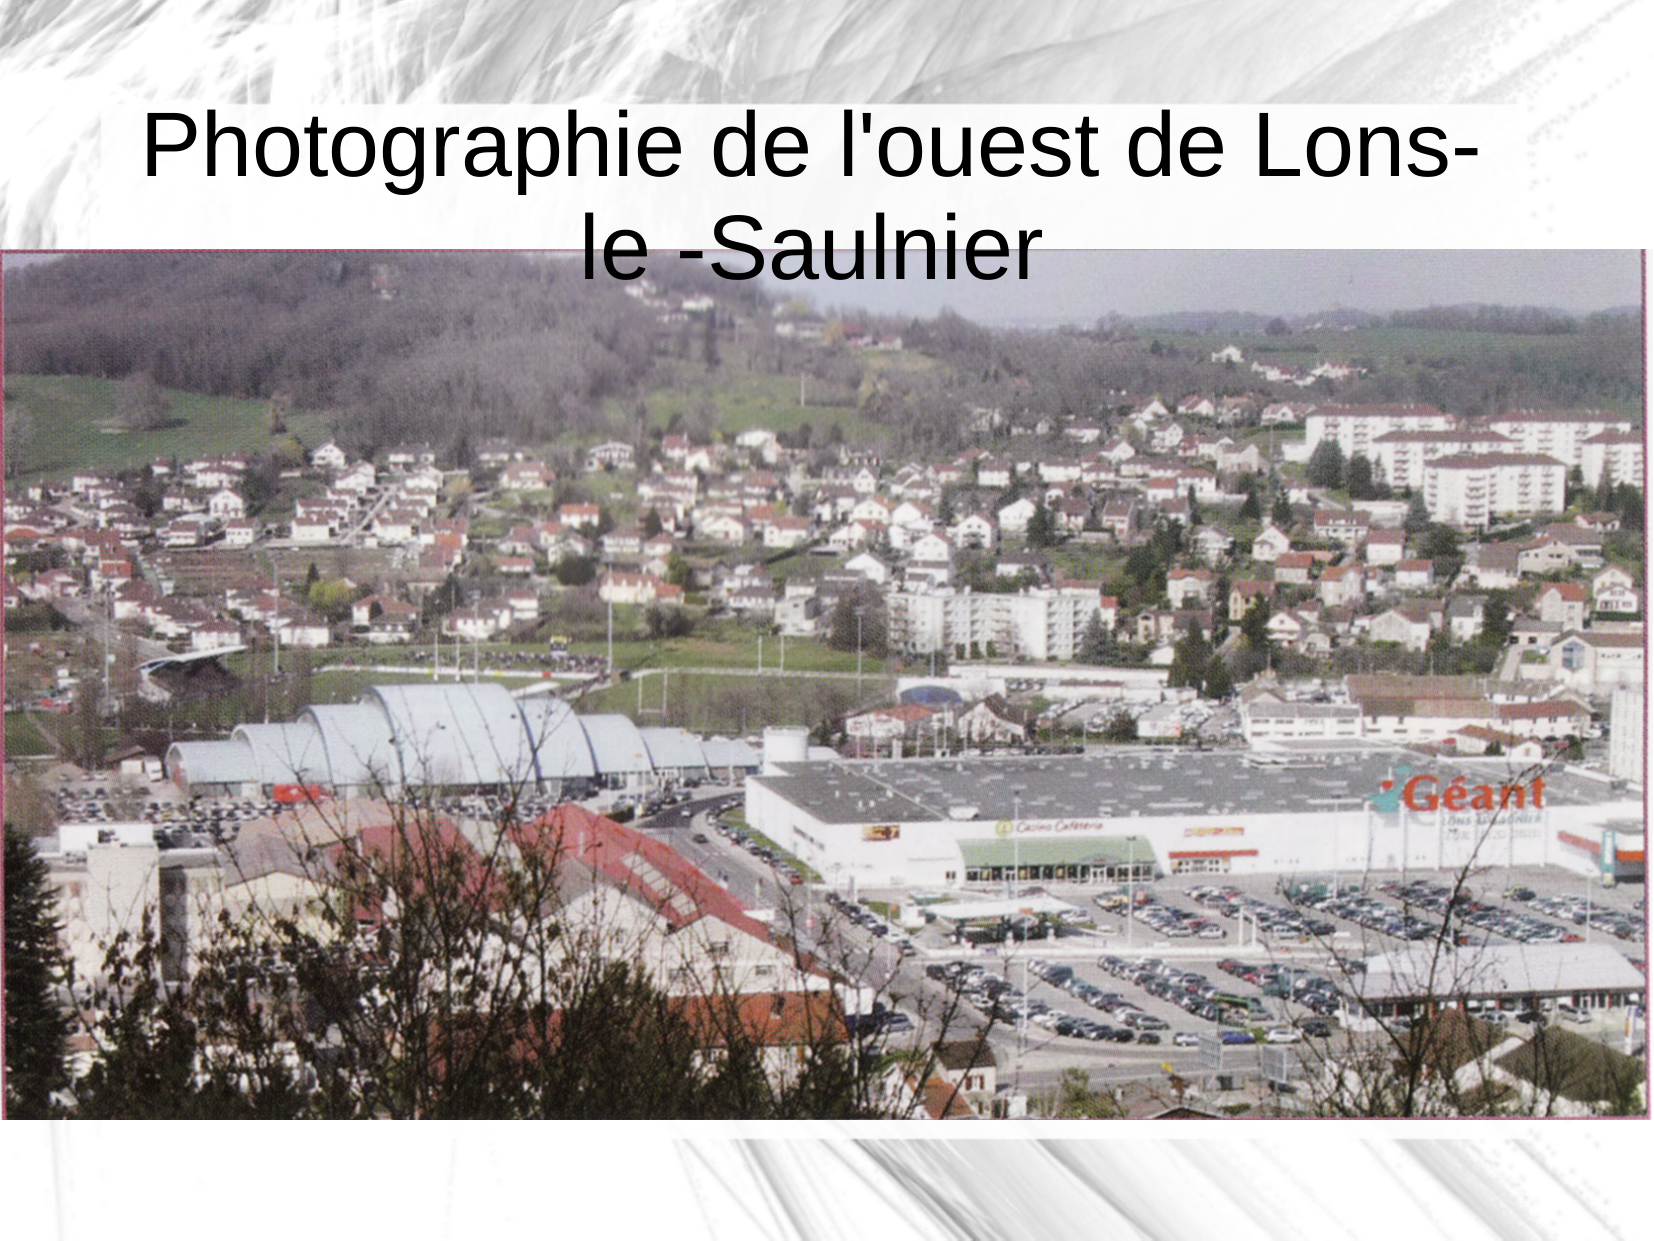

# Photographie de l'ouest de Lons-le -Saulnier